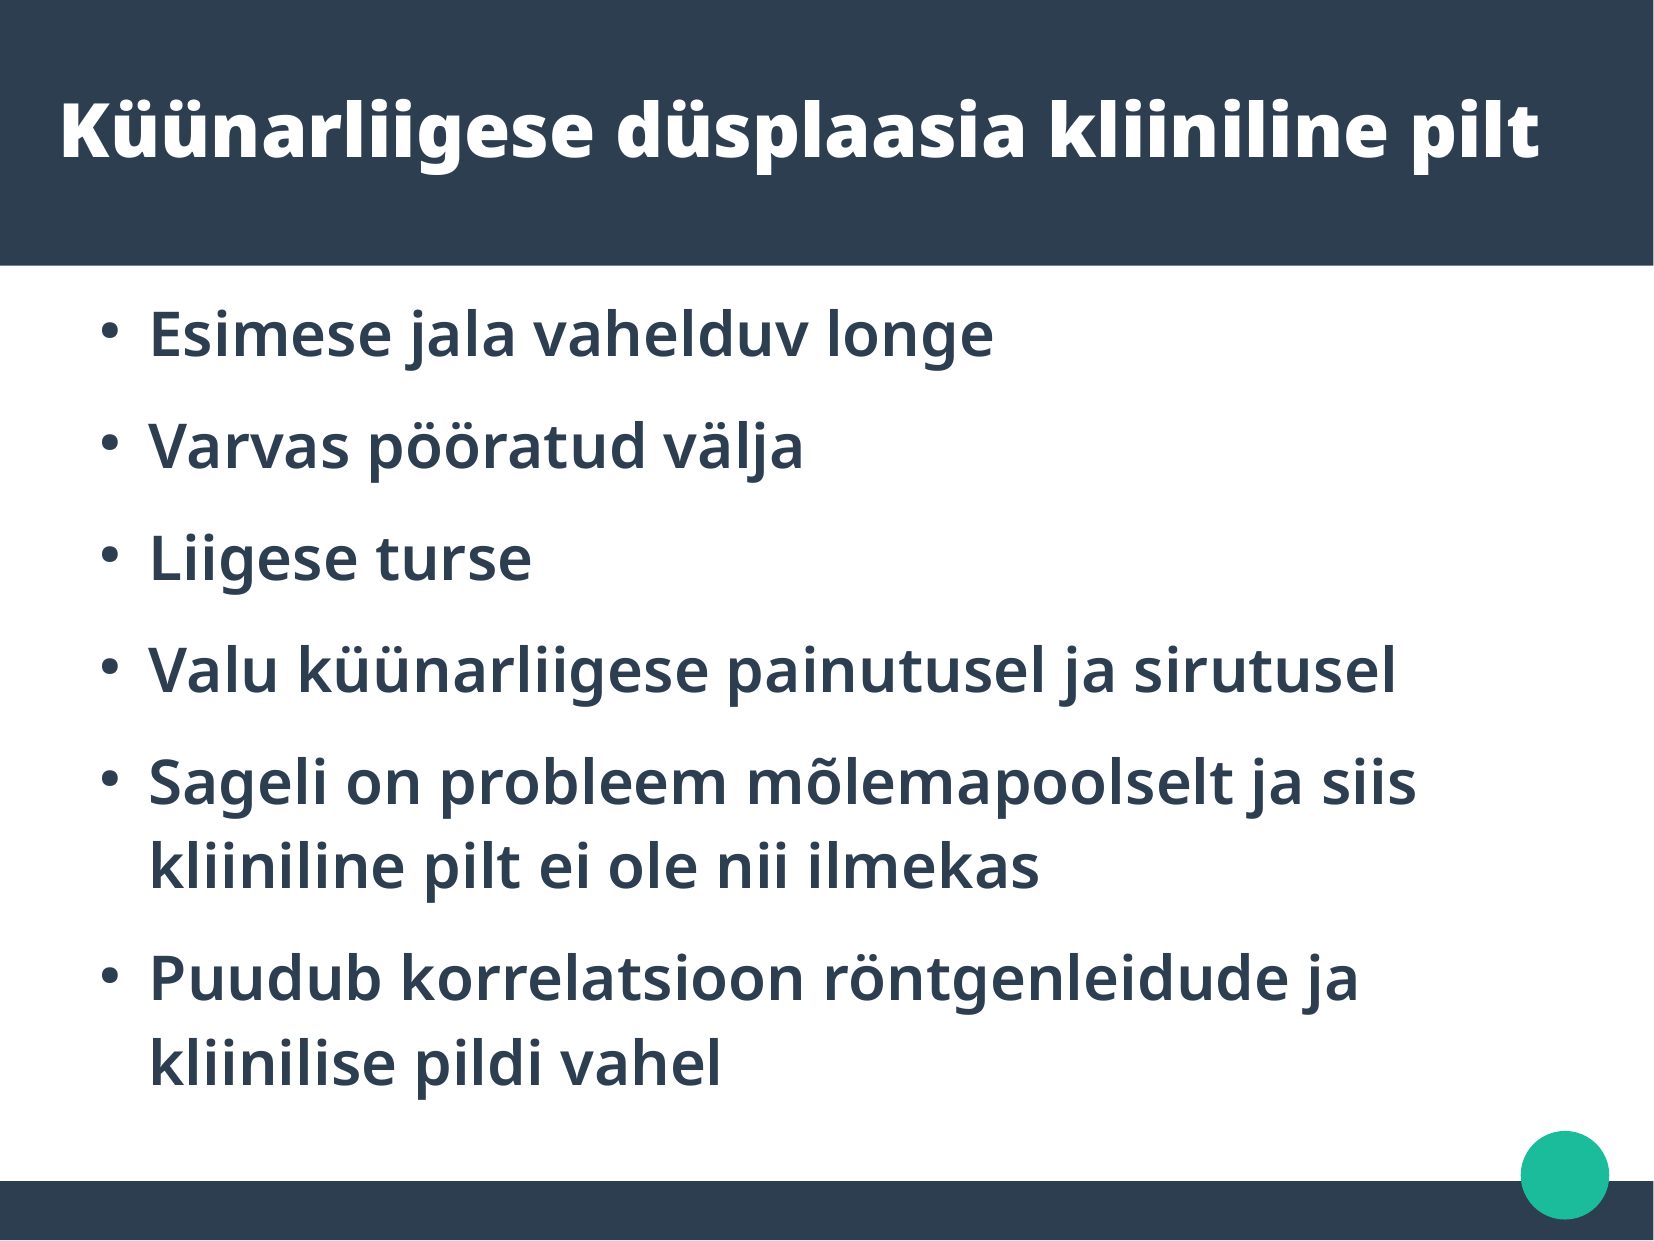

# Küünarliigese düsplaasia kliiniline pilt
Esimese jala vahelduv longe
Varvas pööratud välja
Liigese turse
Valu küünarliigese painutusel ja sirutusel
Sageli on probleem mõlemapoolselt ja siis kliiniline pilt ei ole nii ilmekas
Puudub korrelatsioon röntgenleidude ja kliinilise pildi vahel